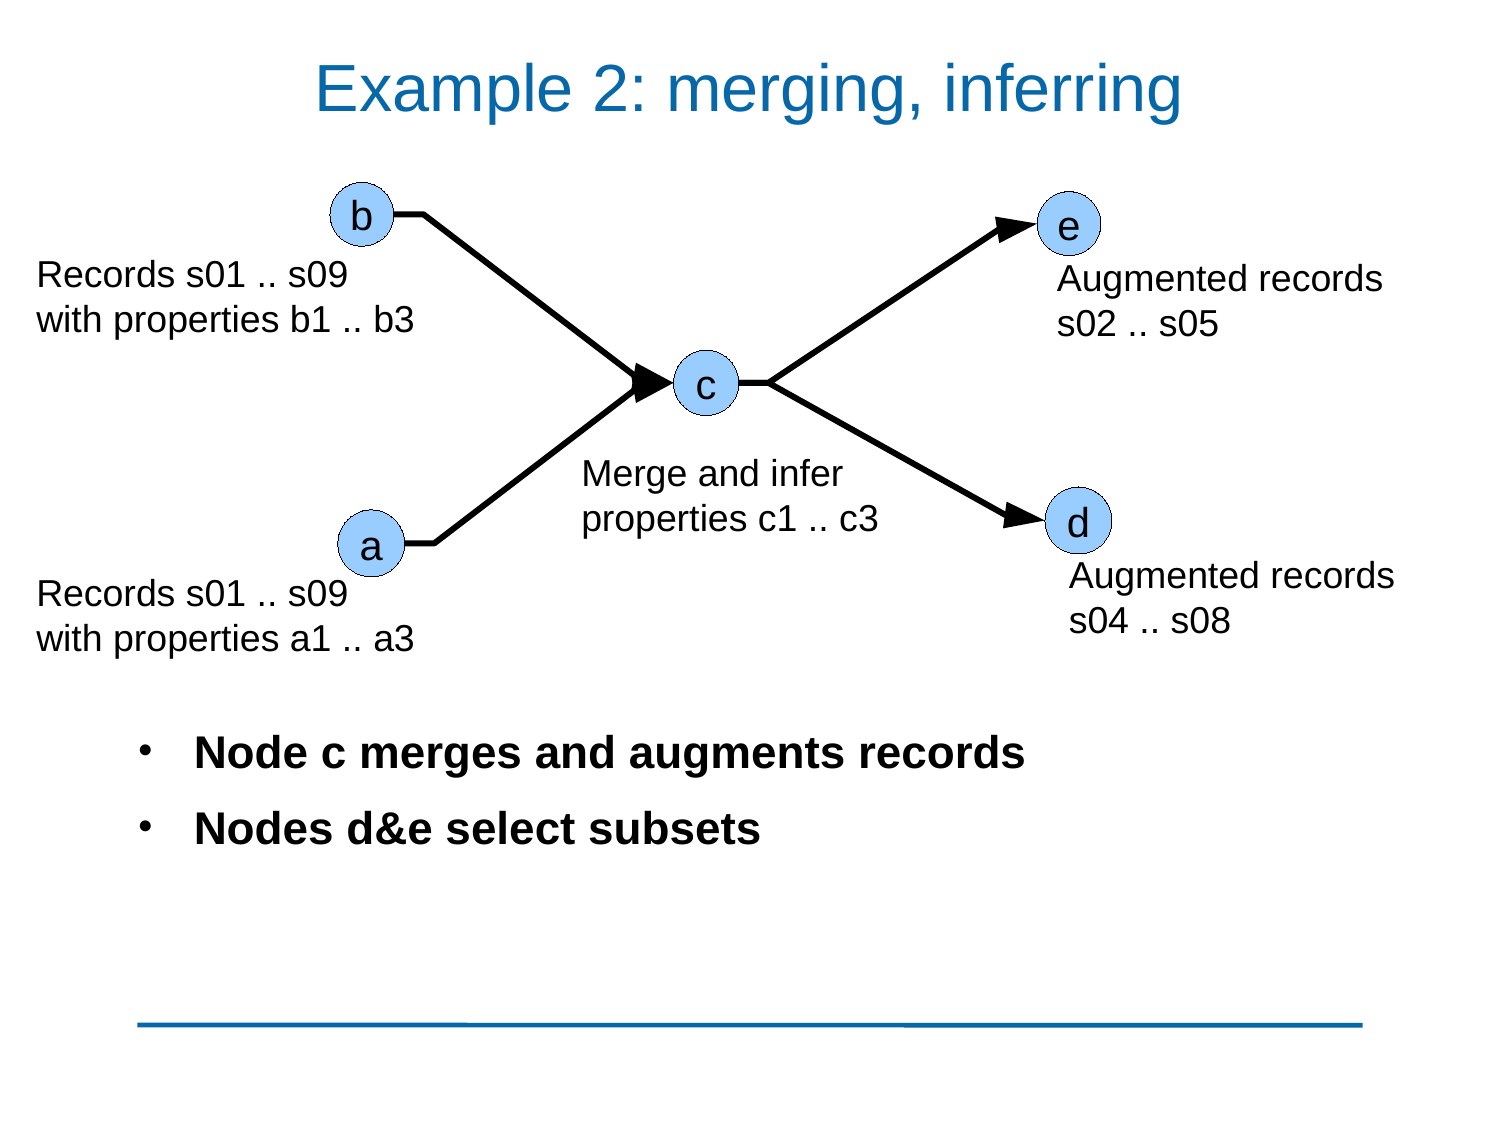

# Example 2: merging, inferring
b
e
Records s01 .. s09
with properties b1 .. b3
Augmented records
s02 .. s05
c
Merge and infer
properties c1 .. c3
d
a
Augmented records
s04 .. s08
Records s01 .. s09
with properties a1 .. a3
Node c merges and augments records
Nodes d&e select subsets